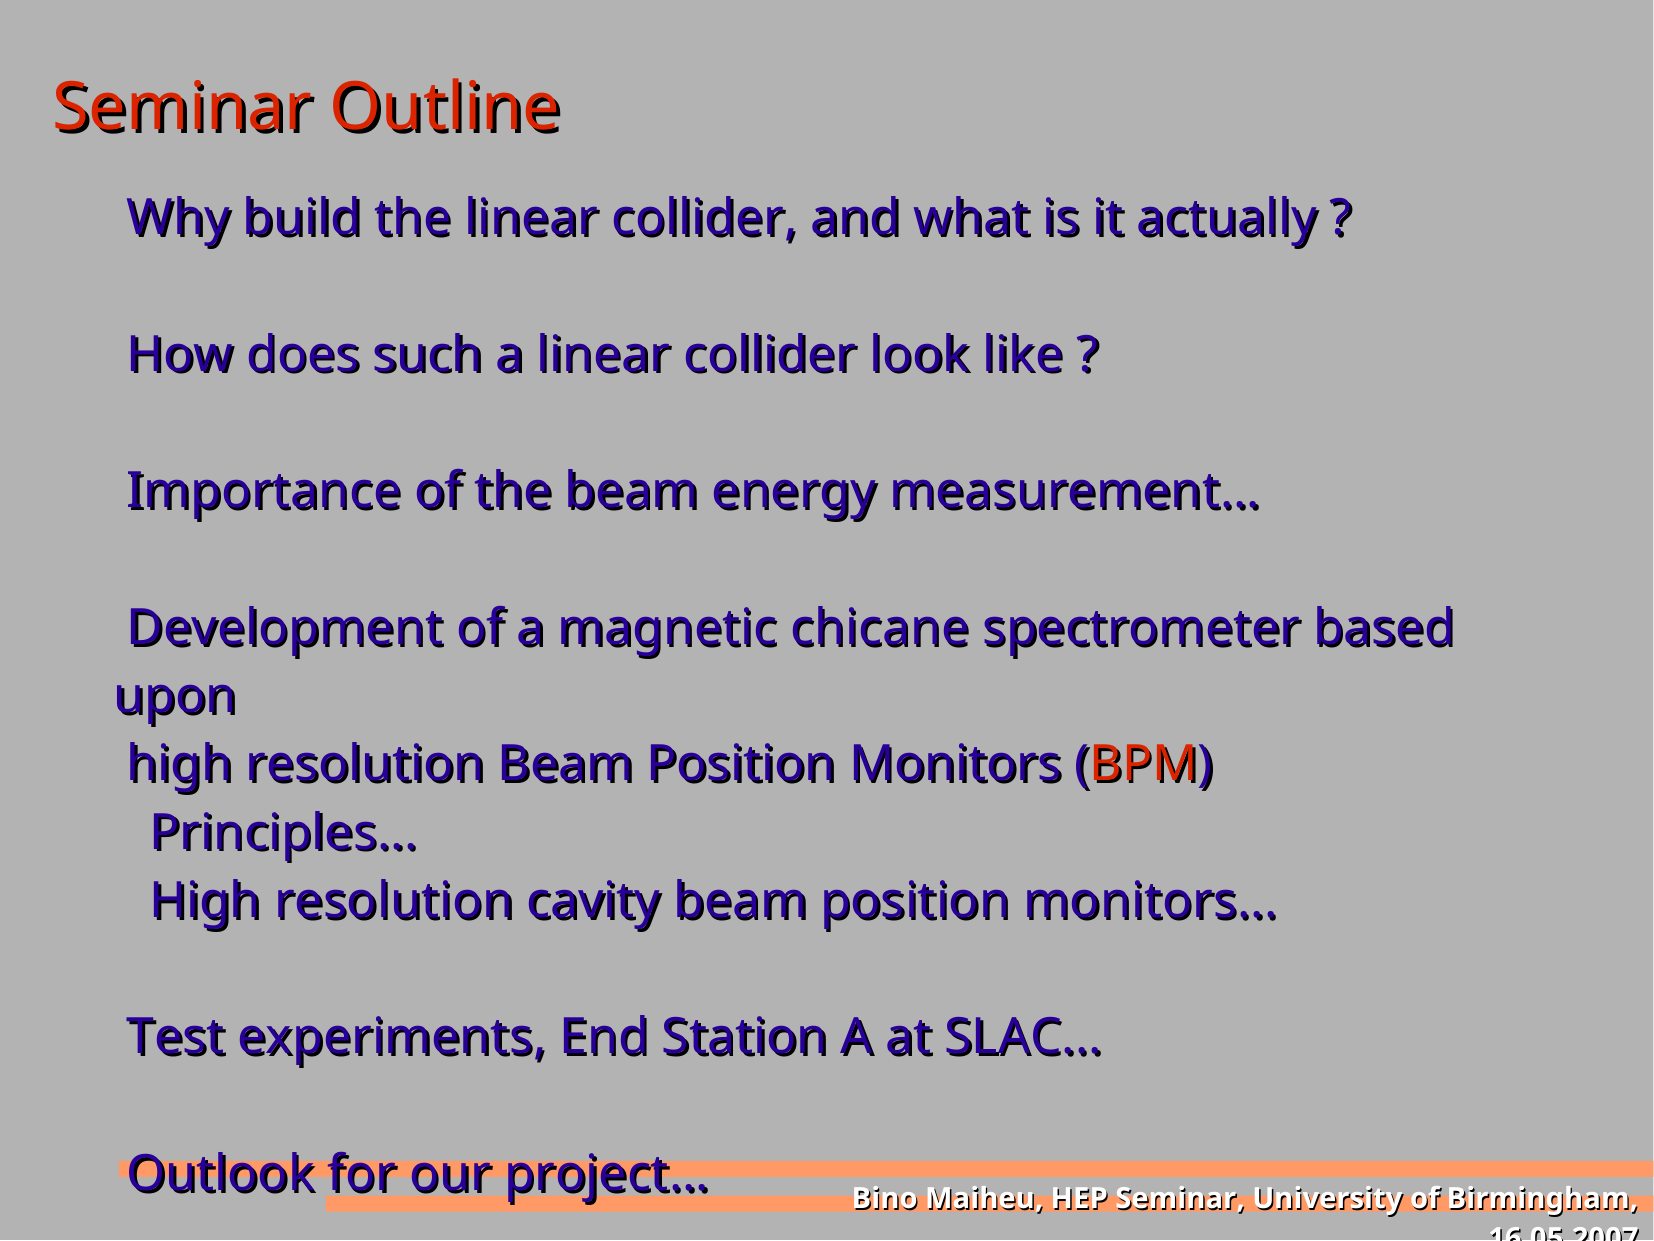

Seminar Outline
 Why build the linear collider, and what is it actually ?
 How does such a linear collider look like ?
 Importance of the beam energy measurement...
 Development of a magnetic chicane spectrometer based upon
 high resolution Beam Position Monitors (BPM)
Principles...
High resolution cavity beam position monitors...
 Test experiments, End Station A at SLAC...
 Outlook for our project...
Bino Maiheu, HEP Seminar, University of Birmingham, 16.05.2007